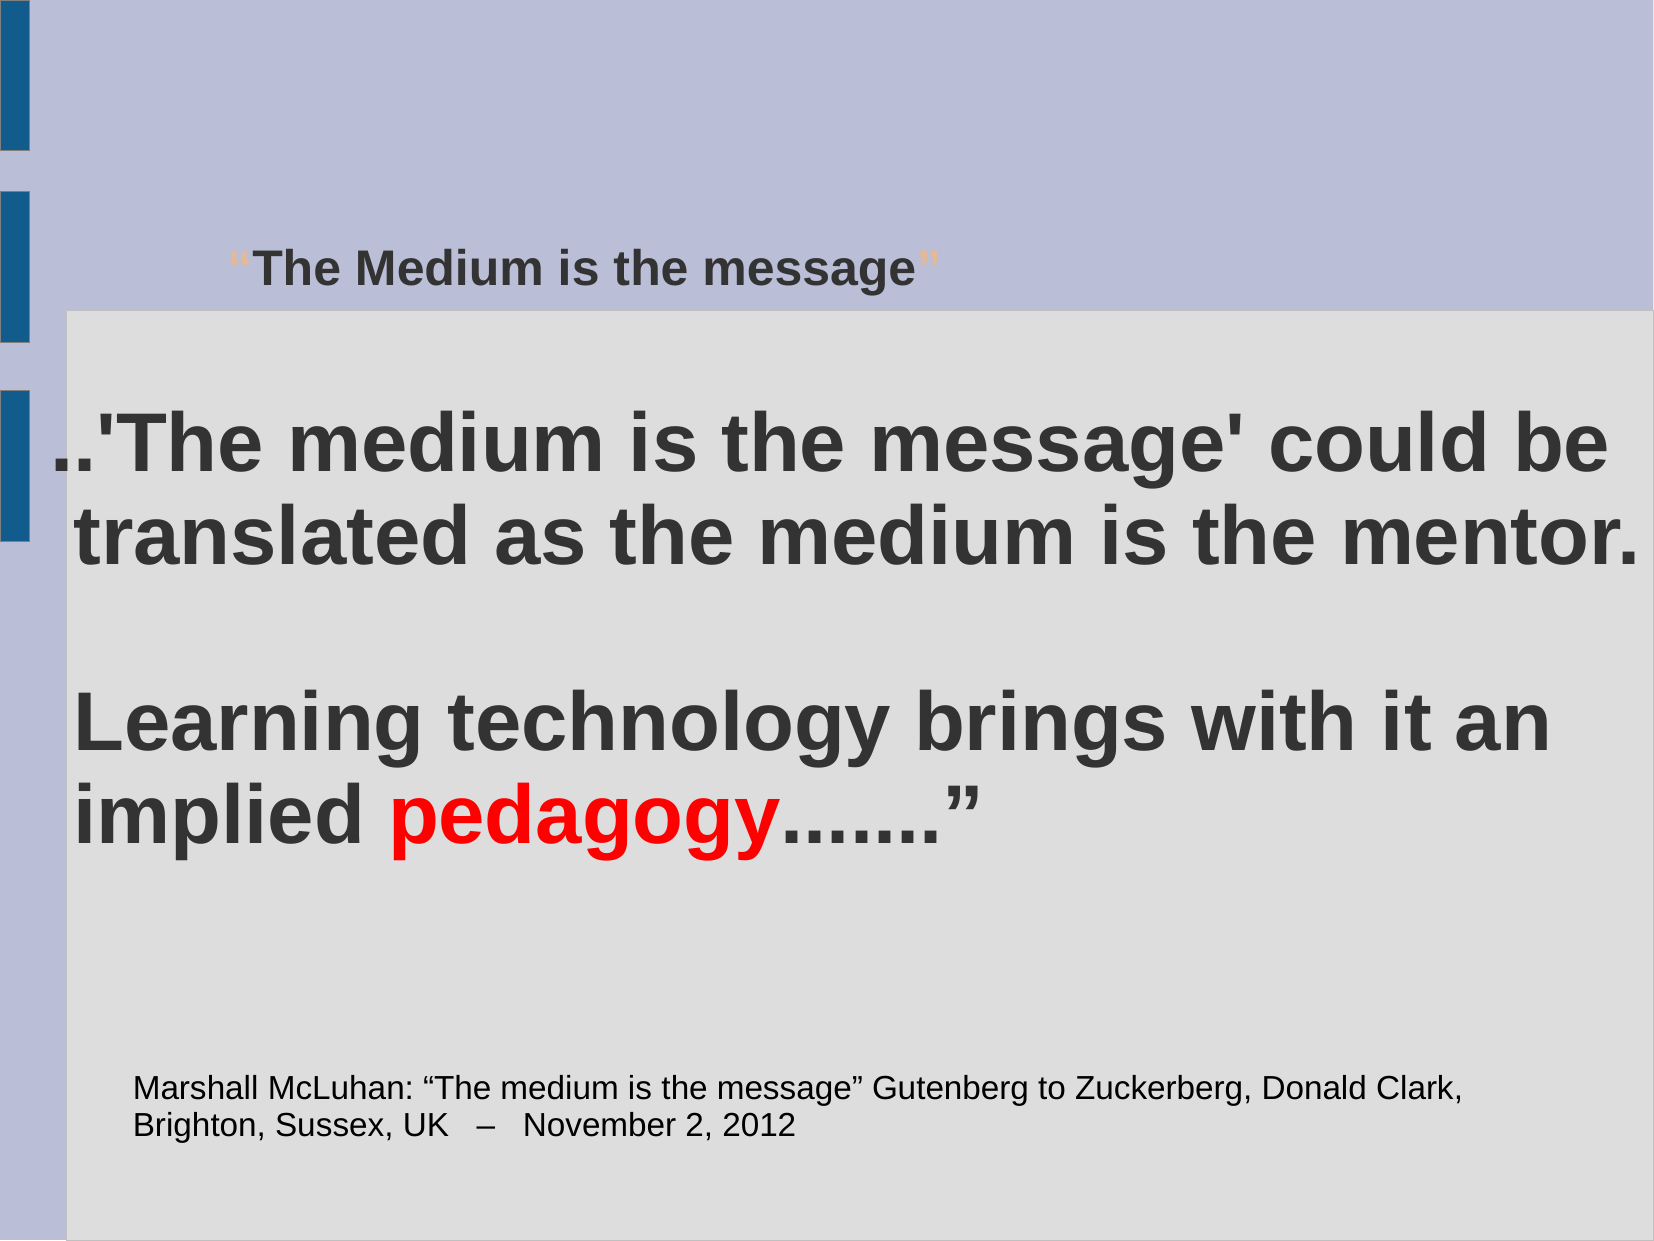

“The Medium is the message”
..'The medium is the message' could be
 translated as the medium is the mentor.
 Learning technology brings with it an
 implied pedagogy.......”
Marshall McLuhan: “The medium is the message” Gutenberg to Zuckerberg, Donald Clark, Brighton, Sussex, UK – November 2, 2012